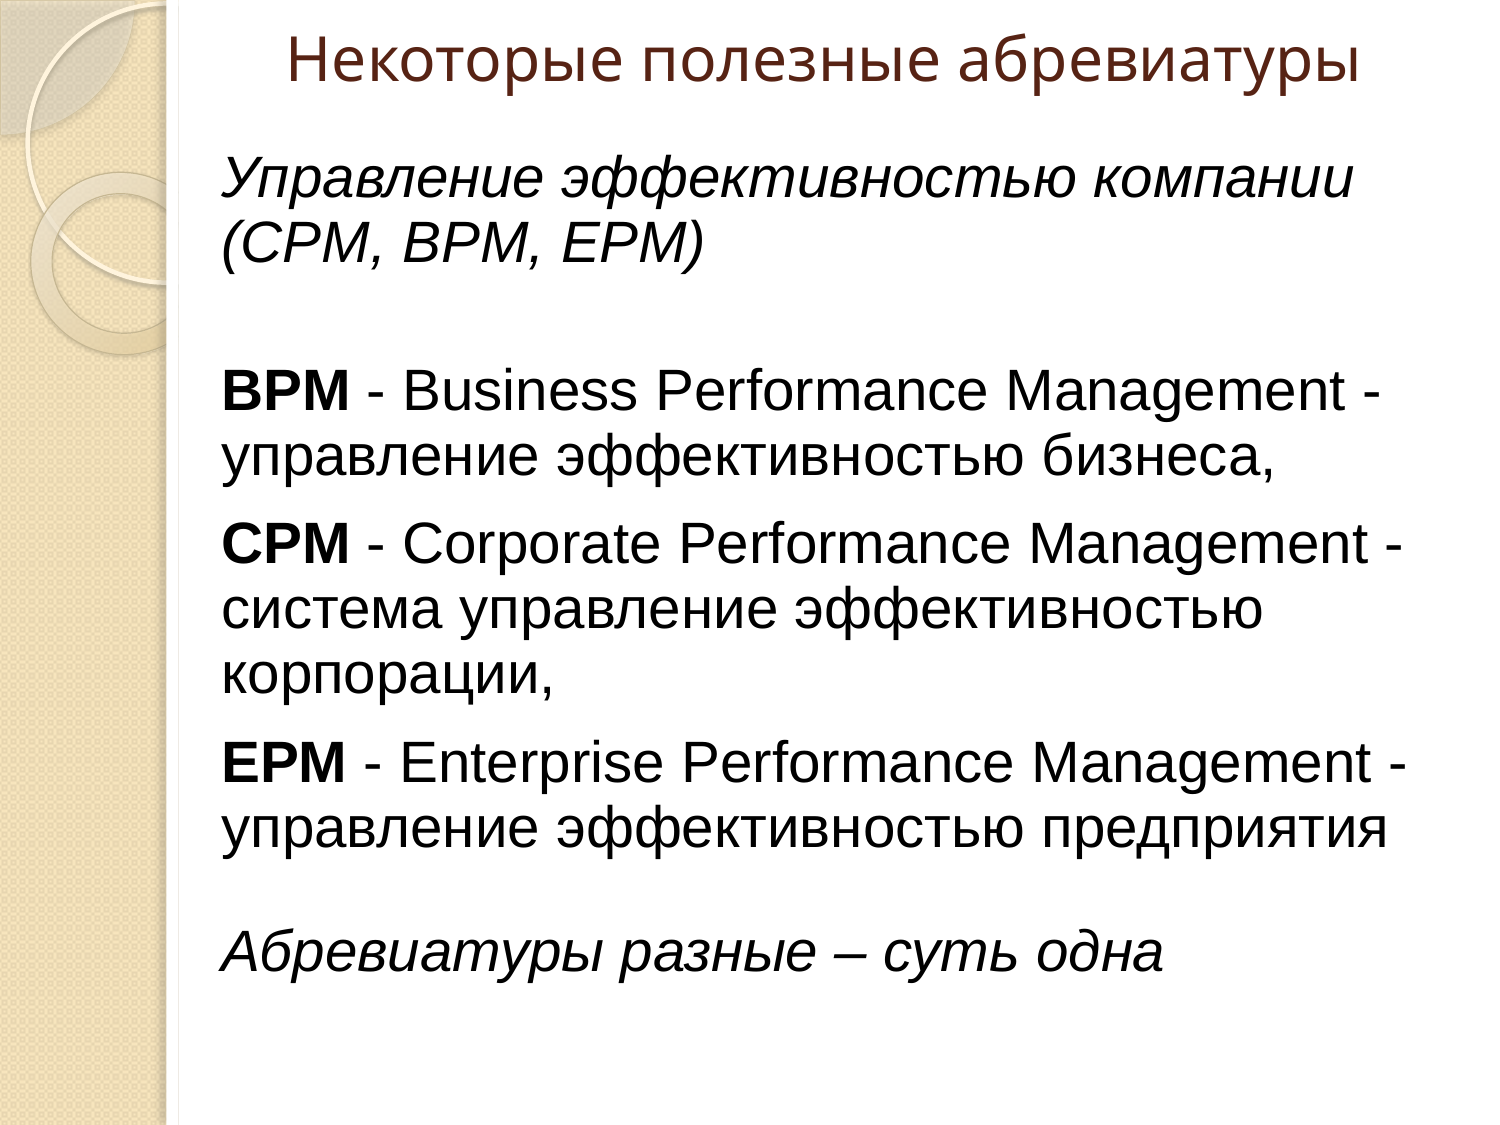

# Некоторые полезные абревиатуры
Управление эффективностью компании (CPM, BPM, EPM)
BPM - Business Performance Management - управление эффективностью бизнеса,
CPM - Corporate Performance Management - система управление эффективностью корпорации,
EPM - Enterprise Performance Management - управление эффективностью предприятия
Абревиатуры разные – суть одна